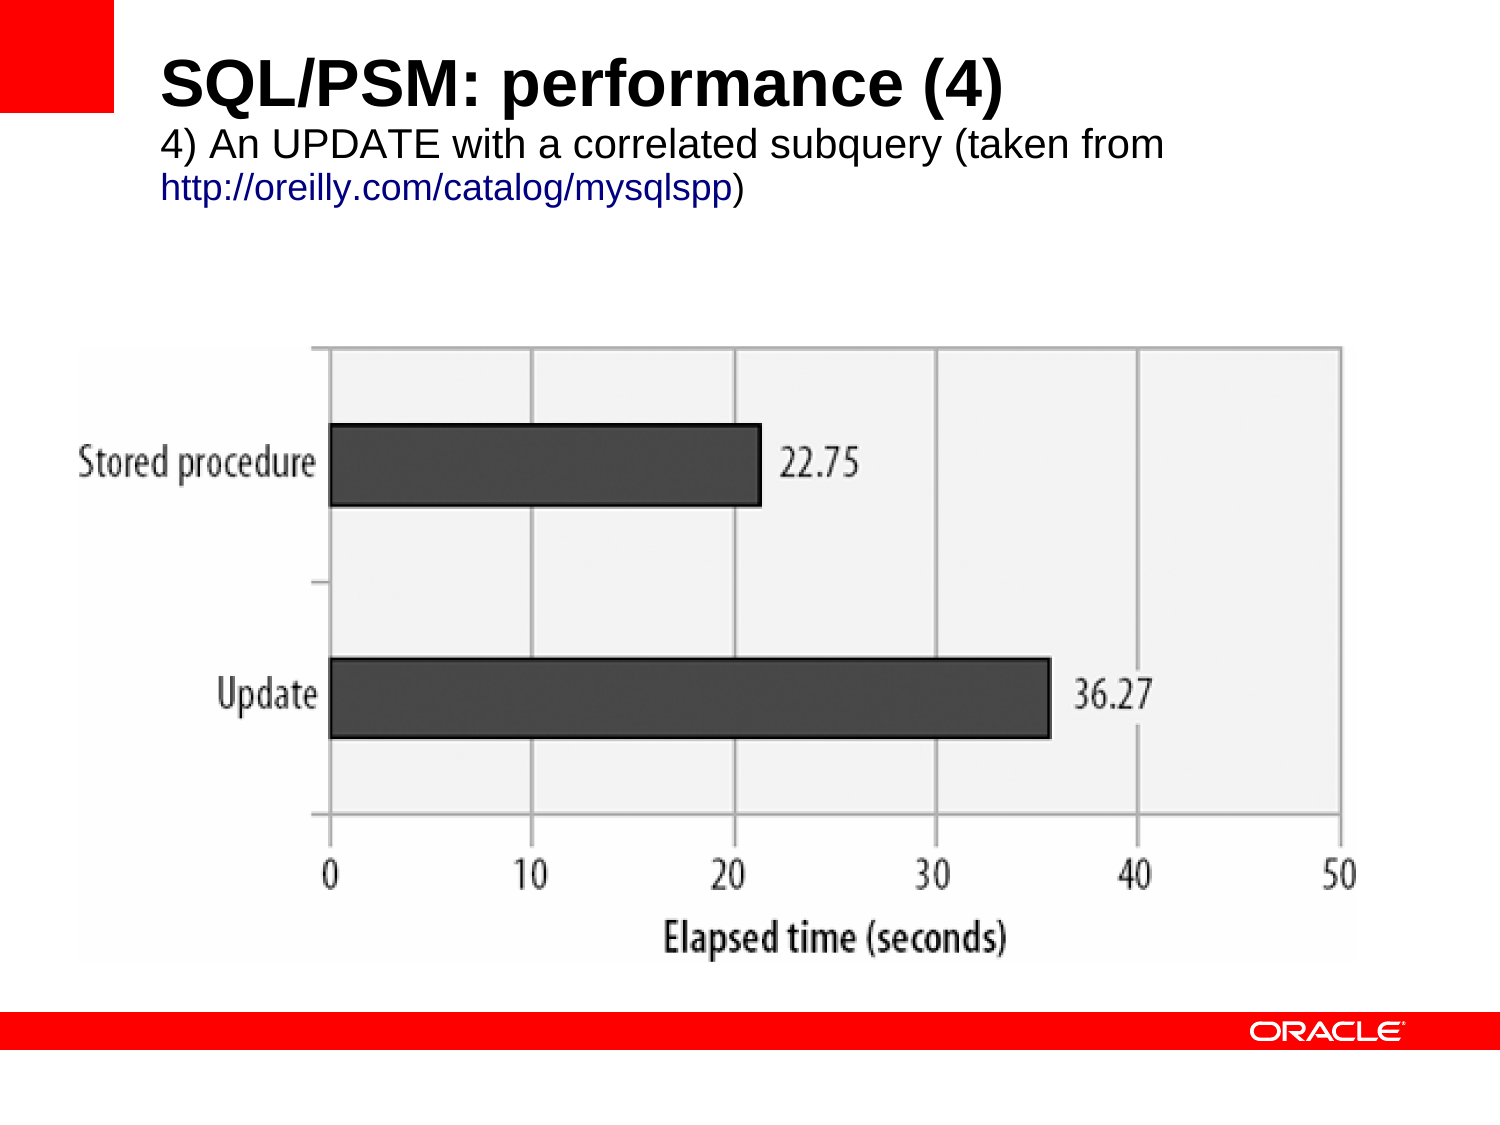

# SQL/PSM: performance (4) 4) An UPDATE with a correlated subquery (taken from http://oreilly.com/catalog/mysqlspp)